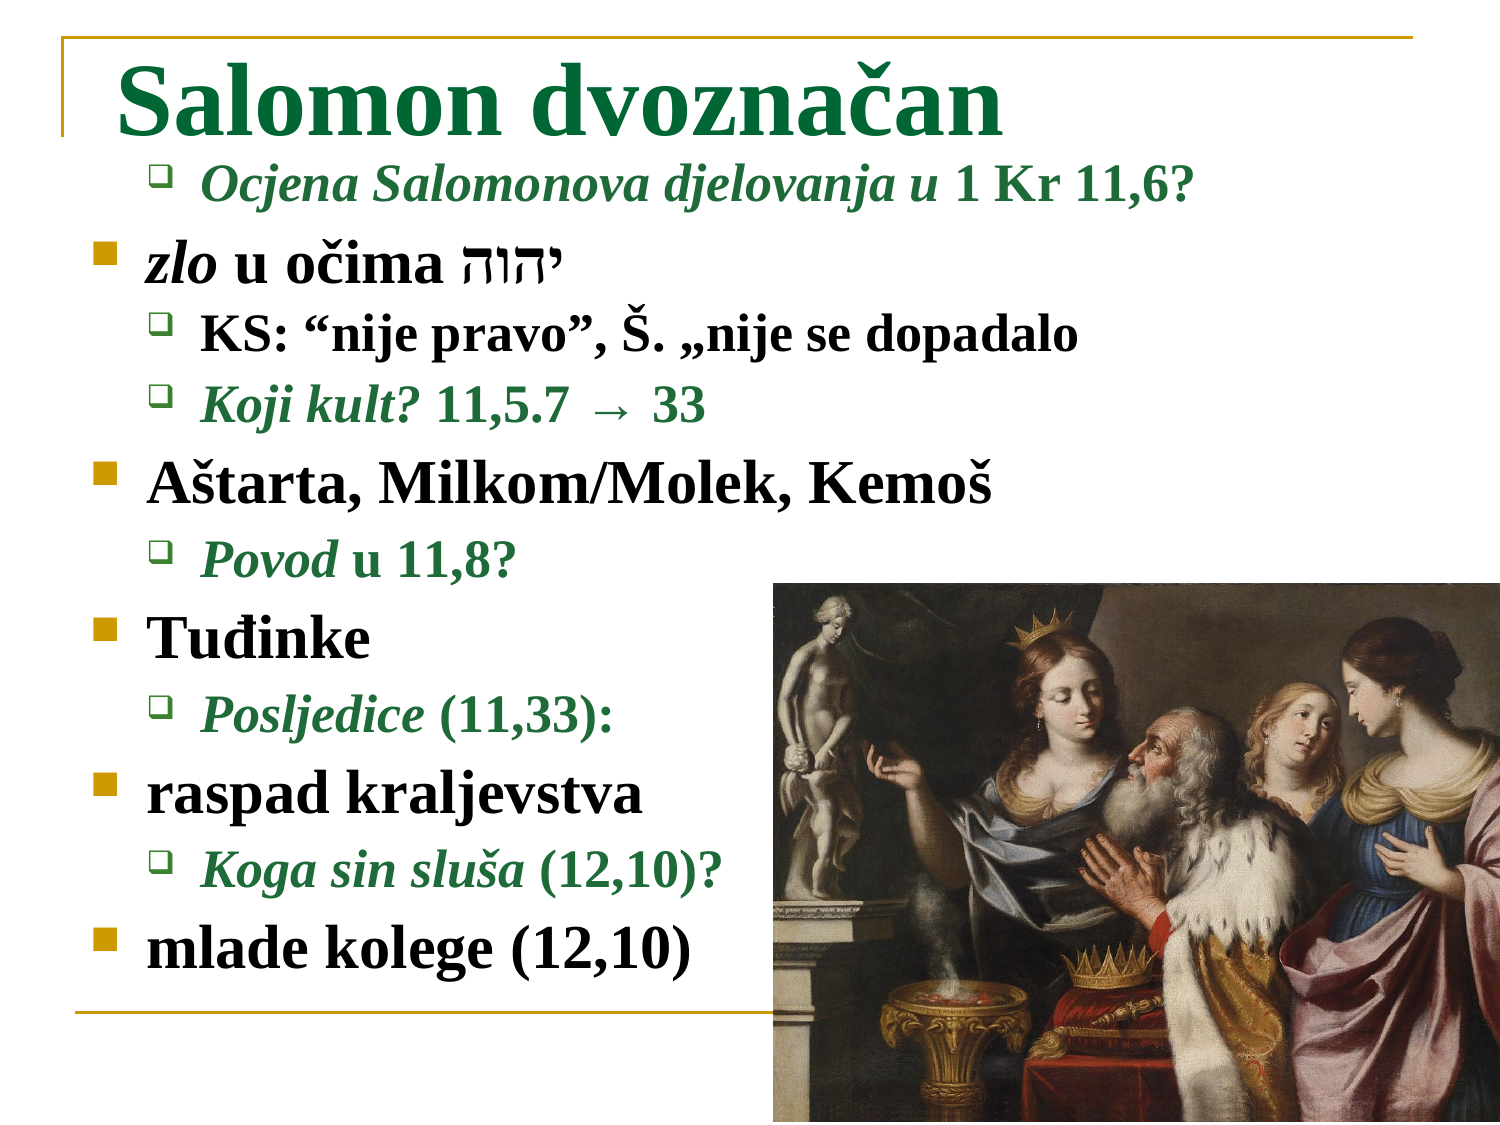

# Salomon dvoznačan
Ocjena Salomonova djelovanja u 1 Kr 11,6?
zlo u očima יהוה
KS: “nije pravo”, Š. „nije se dopadalo
Koji kult? 11,5.7 → 33
Aštarta, Milkom/Molek, Kemoš
Povod u 11,8?
Tuđinke
Posljedice (11,33):
raspad kraljevstva
Koga sin sluša (12,10)?
mlade kolege (12,10)